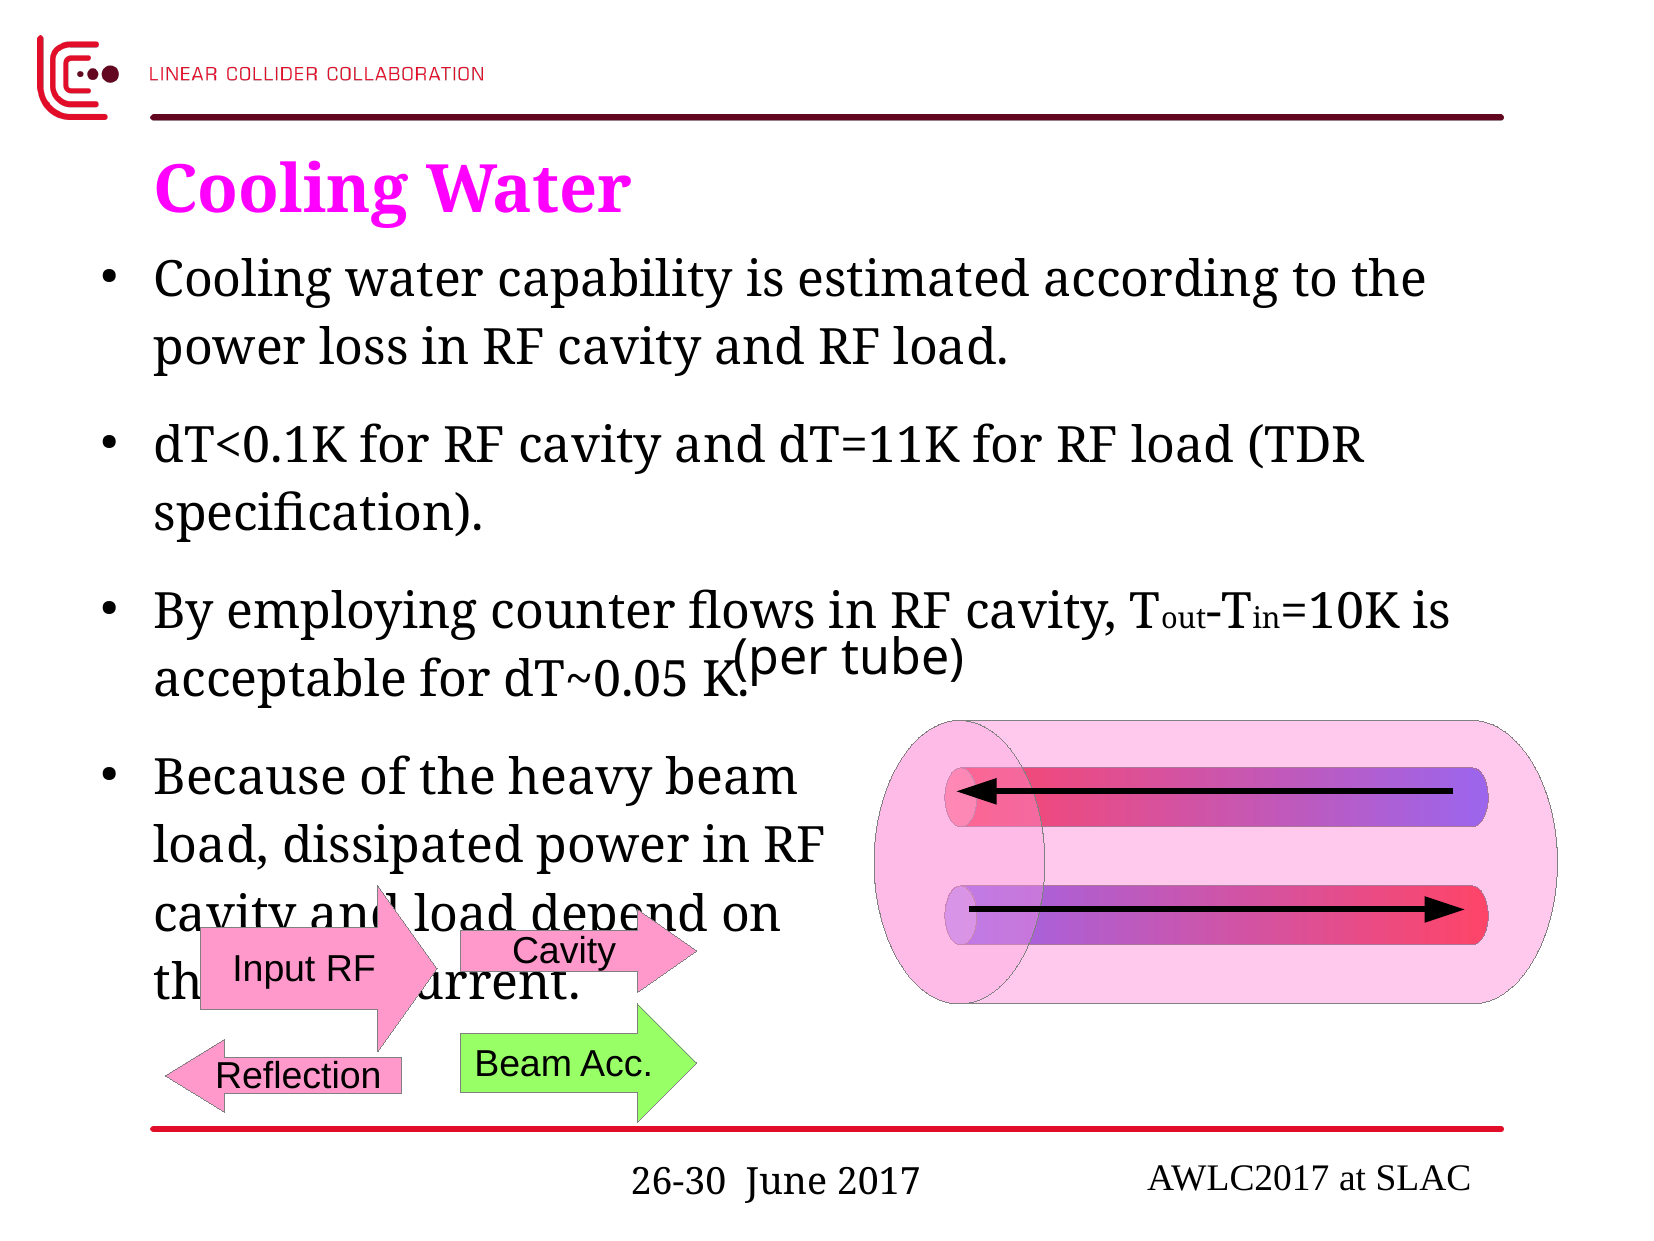

# Cooling Water
Cooling water capability is estimated according to the power loss in RF cavity and RF load.
dT<0.1K for RF cavity and dT=11K for RF load (TDR specification).
By employing counter flows in RF cavity, Tout-Tin=10K is acceptable for dT~0.05 K.
Because of the heavy beam
load, dissipated power in RF
cavity and load depend on
the beam current.
(per tube)
Input RF
Cavity
Beam Acc.
Reflection
Reflection